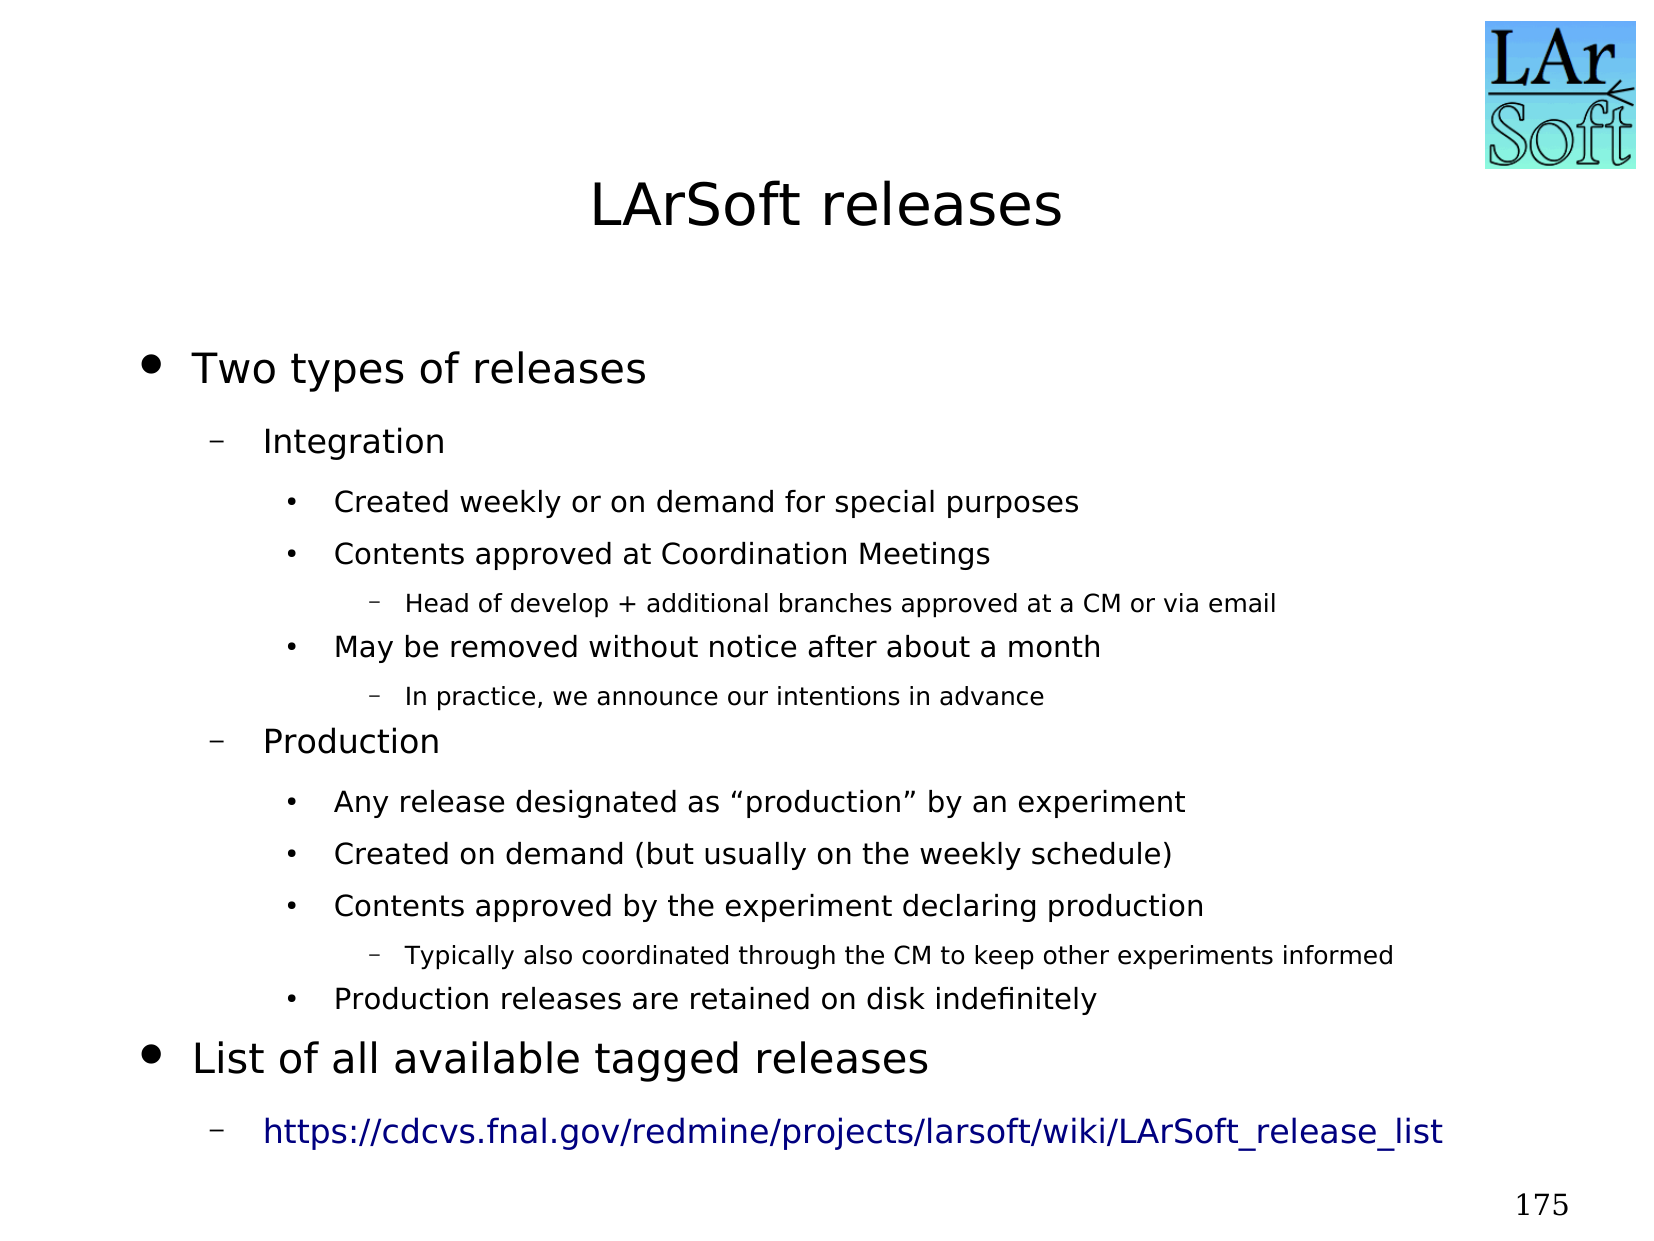

# LArSoft releases
Two types of releases
Integration
Created weekly or on demand for special purposes
Contents approved at Coordination Meetings
Head of develop + additional branches approved at a CM or via email
May be removed without notice after about a month
In practice, we announce our intentions in advance
Production
Any release designated as “production” by an experiment
Created on demand (but usually on the weekly schedule)
Contents approved by the experiment declaring production
Typically also coordinated through the CM to keep other experiments informed
Production releases are retained on disk indefinitely
List of all available tagged releases
https://cdcvs.fnal.gov/redmine/projects/larsoft/wiki/LArSoft_release_list
175